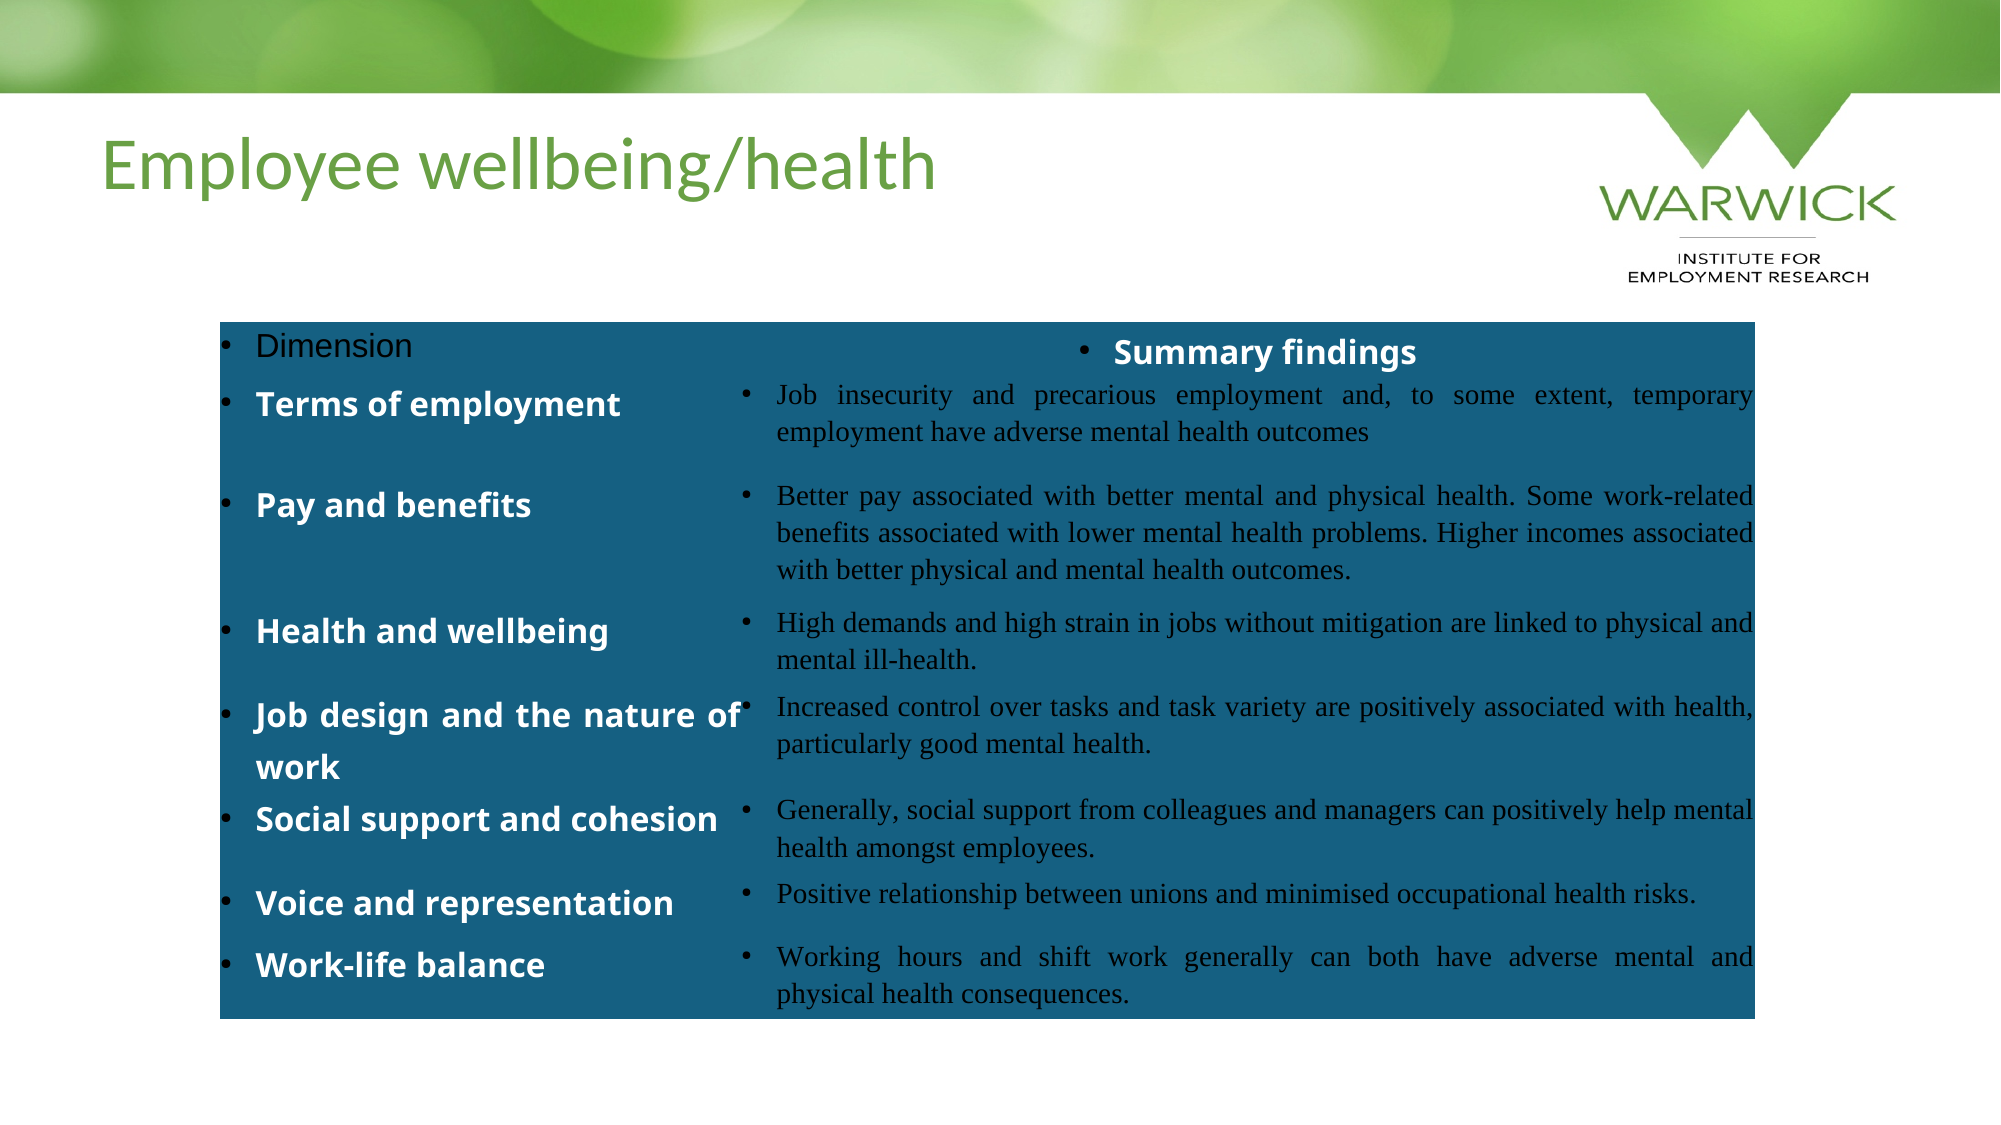

# Employee wellbeing/health
| Dimension | Summary findings |
| --- | --- |
| Terms of employment | Job insecurity and precarious employment and, to some extent, temporary employment have adverse mental health outcomes |
| Pay and benefits | Better pay associated with better mental and physical health. Some work-related benefits associated with lower mental health problems. Higher incomes associated with better physical and mental health outcomes. |
| Health and wellbeing | High demands and high strain in jobs without mitigation are linked to physical and mental ill-health. |
| Job design and the nature of work | Increased control over tasks and task variety are positively associated with health, particularly good mental health. |
| Social support and cohesion | Generally, social support from colleagues and managers can positively help mental health amongst employees. |
| Voice and representation | Positive relationship between unions and minimised occupational health risks. |
| Work-life balance | Working hours and shift work generally can both have adverse mental and physical health consequences. |